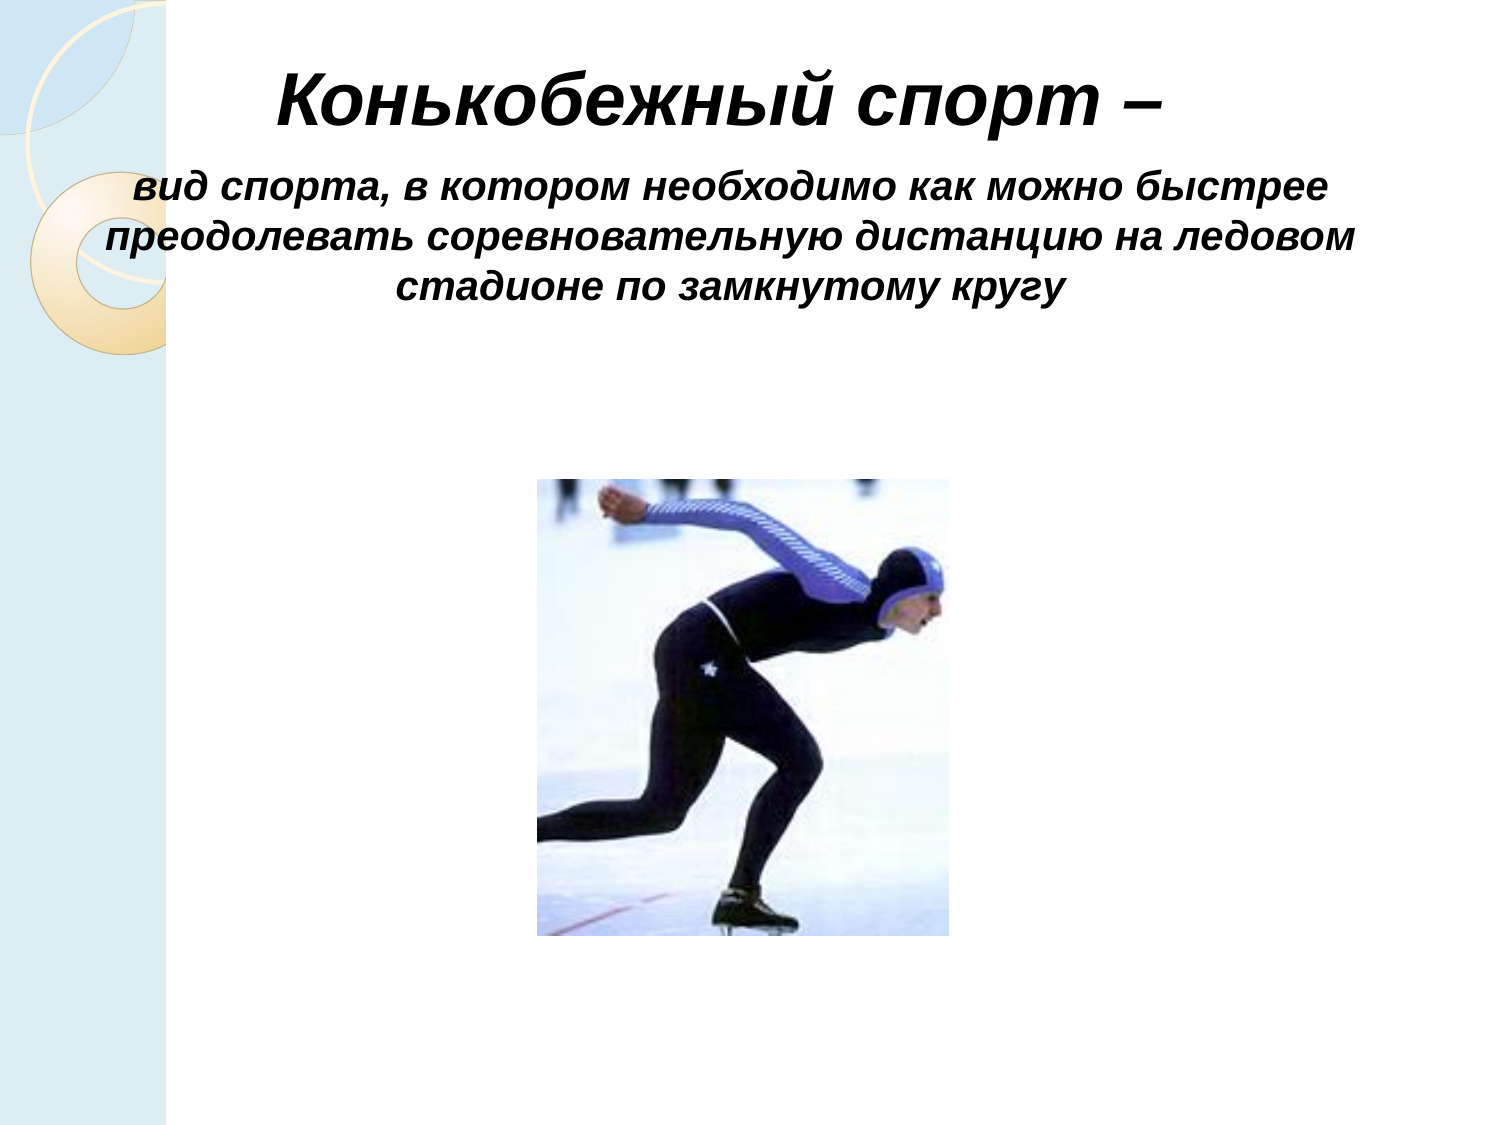

Конькобежный спорт –
вид спорта, в котором необходимо как можно быстрее преодолевать соревновательную дистанцию на ледовом стадионе по замкнутому кругу